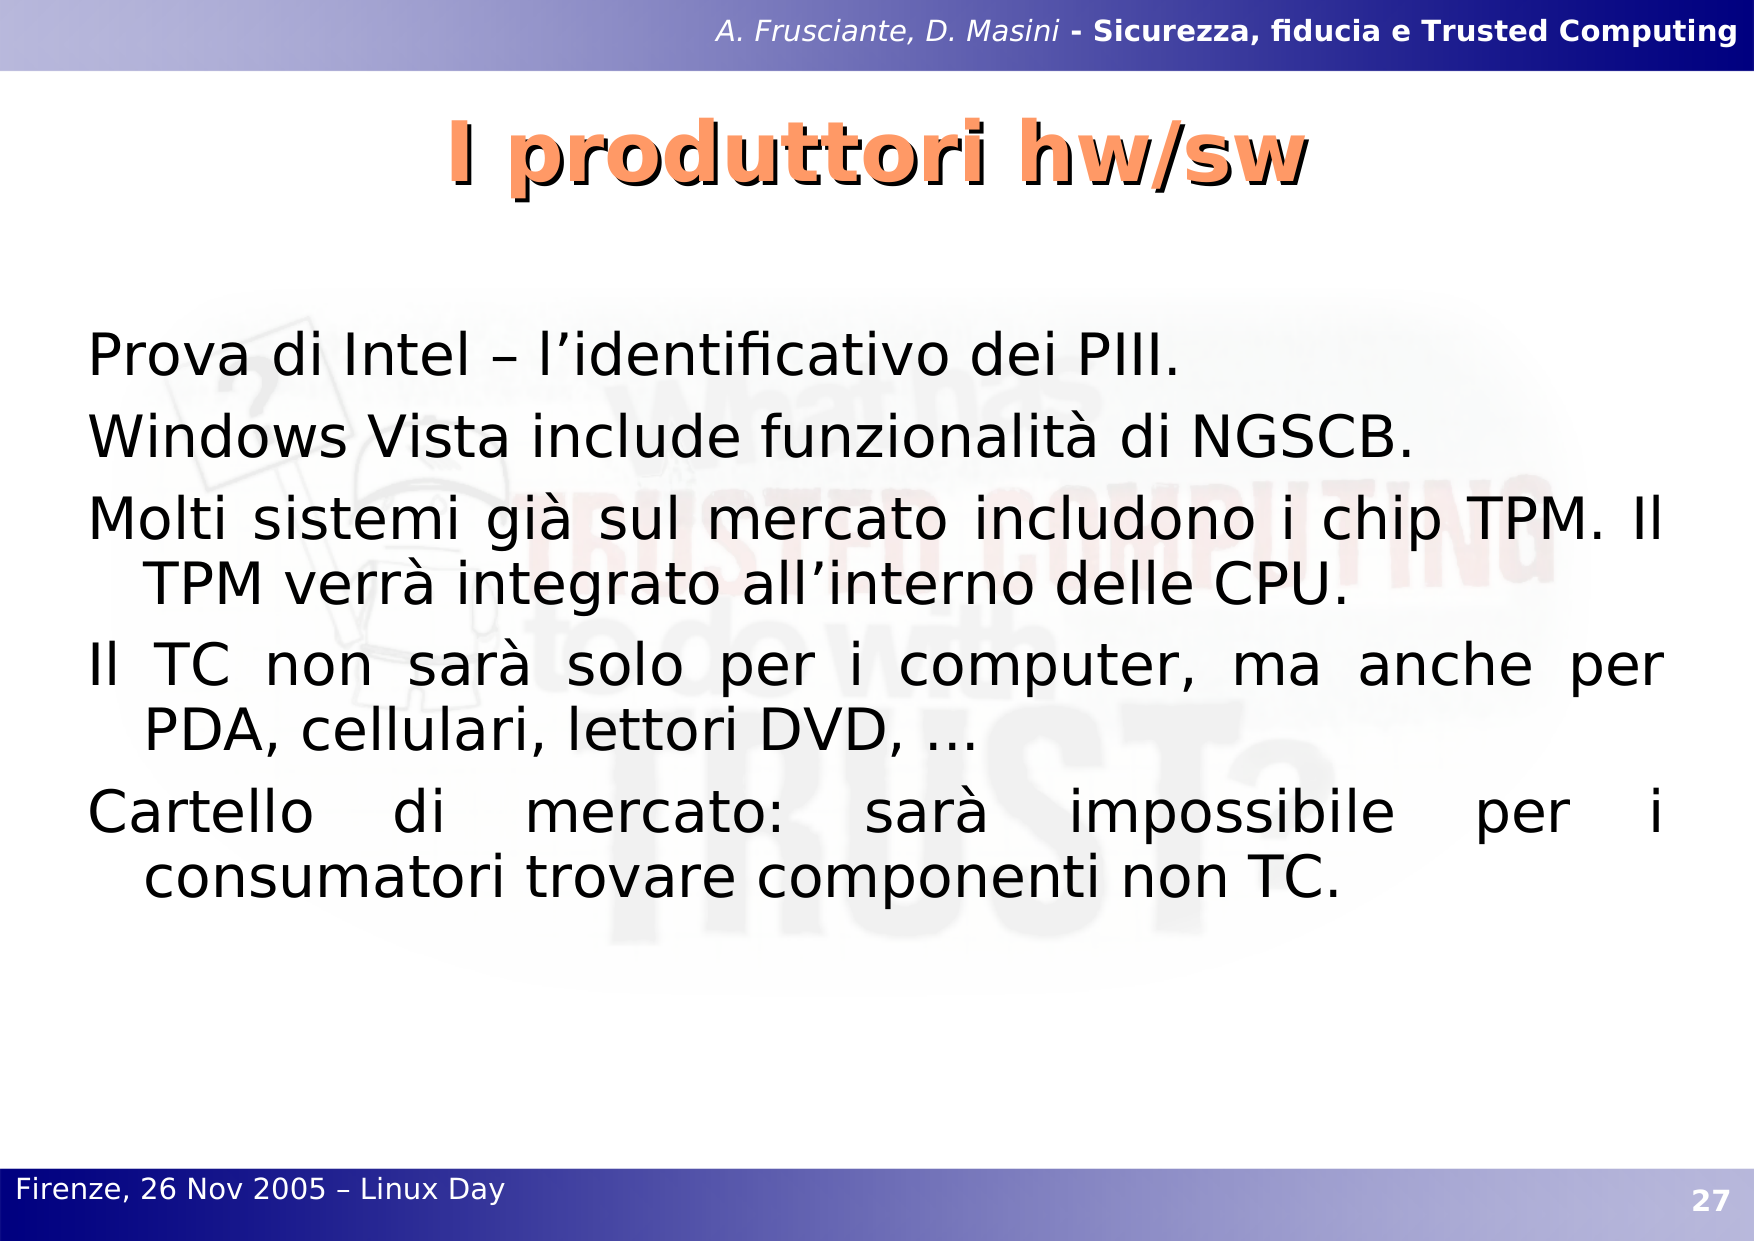

A. Frusciante, D. Masini - Sicurezza, fiducia e Trusted Computing
# I produttori hw/sw
Prova di Intel – l’identificativo dei PIII.
Windows Vista include funzionalità di NGSCB.
Molti sistemi già sul mercato includono i chip TPM. Il TPM verrà integrato all’interno delle CPU.
Il TC non sarà solo per i computer, ma anche per PDA, cellulari, lettori DVD, ...
Cartello di mercato: sarà impossibile per i consumatori trovare componenti non TC.
Firenze, 26 Nov 2005 – Linux Day